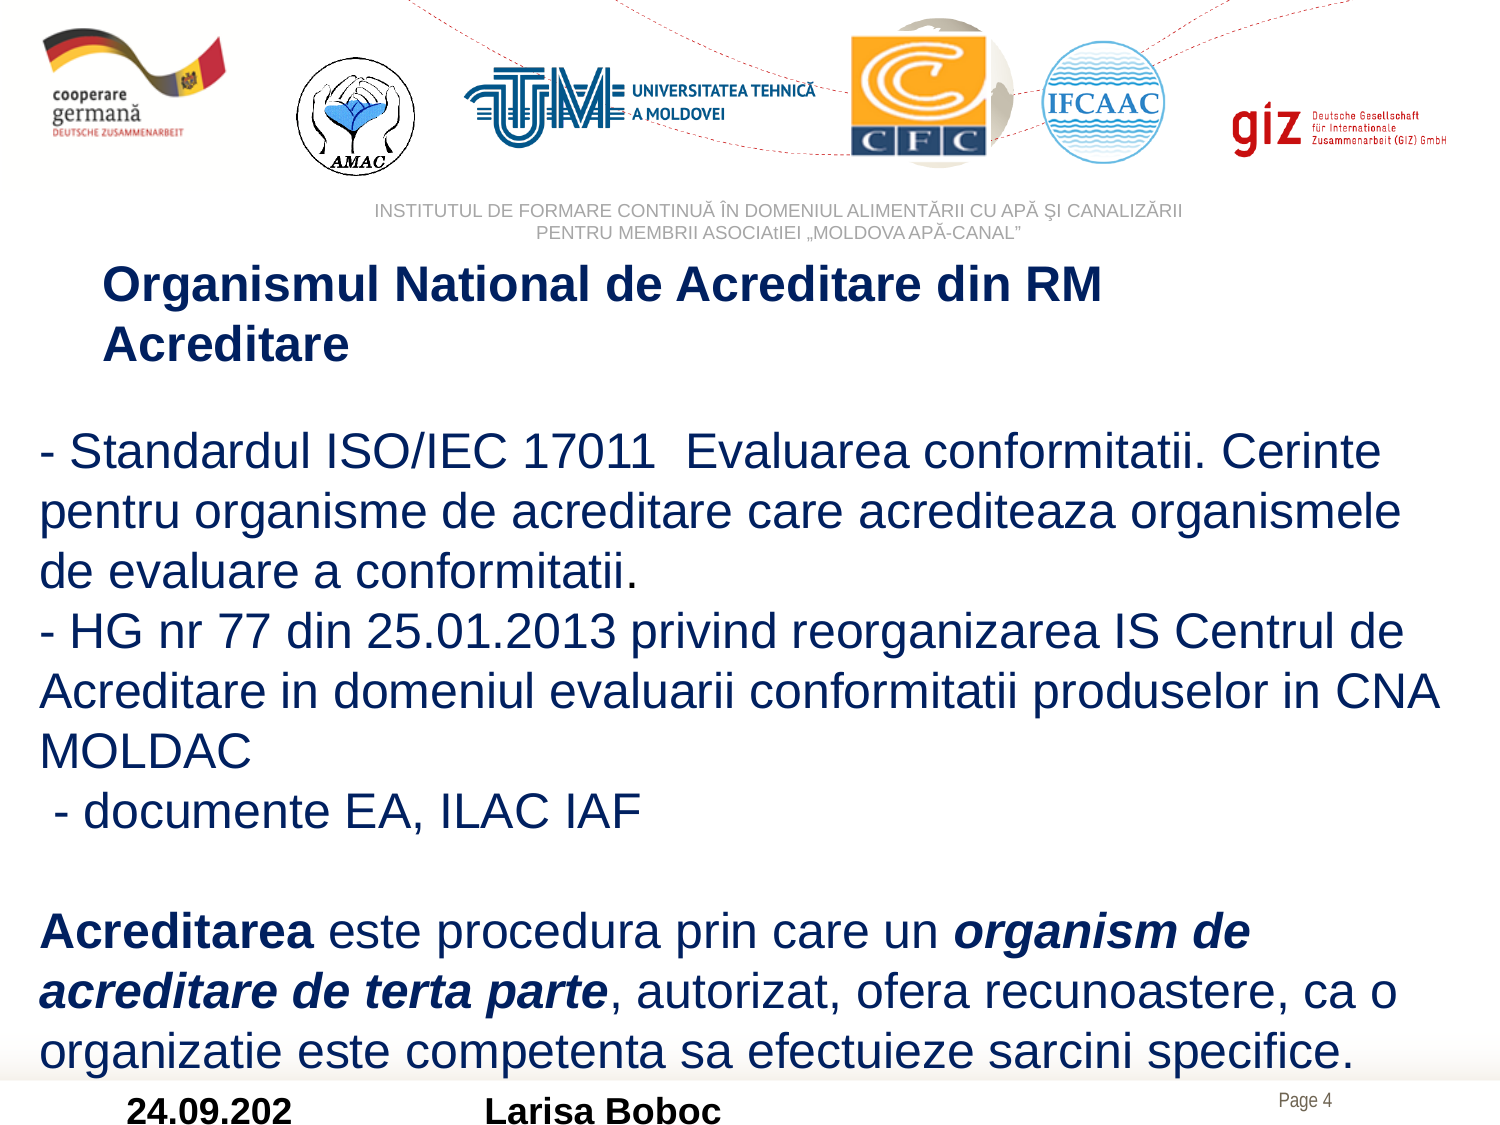

INSTITUTUL DE FORMARE CONTINUĂ ÎN DOMENIUL ALIMENTĂRII CU APĂ ŞI CANALIZĂRII
PENTRU MEMBRII ASOCIAtIEI „MOLDOVA APĂ-CANAL”
Organismul National de Acreditare din RM Acreditare
# - Standardul ISO/IEC 17011 Evaluarea conformitatii. Cerinte pentru organisme de acreditare care acrediteaza organismele de evaluare a conformitatii. - HG nr 77 din 25.01.2013 privind reorganizarea IS Centrul de Acreditare in domeniul evaluarii conformitatii produselor in CNA MOLDAC - documente EA, ILAC IAF Acreditarea este procedura prin care un organism de acreditare de terta parte, autorizat, ofera recunoastere, ca o organizatie este competenta sa efectuieze sarcini specifice.
Larisa Boboc